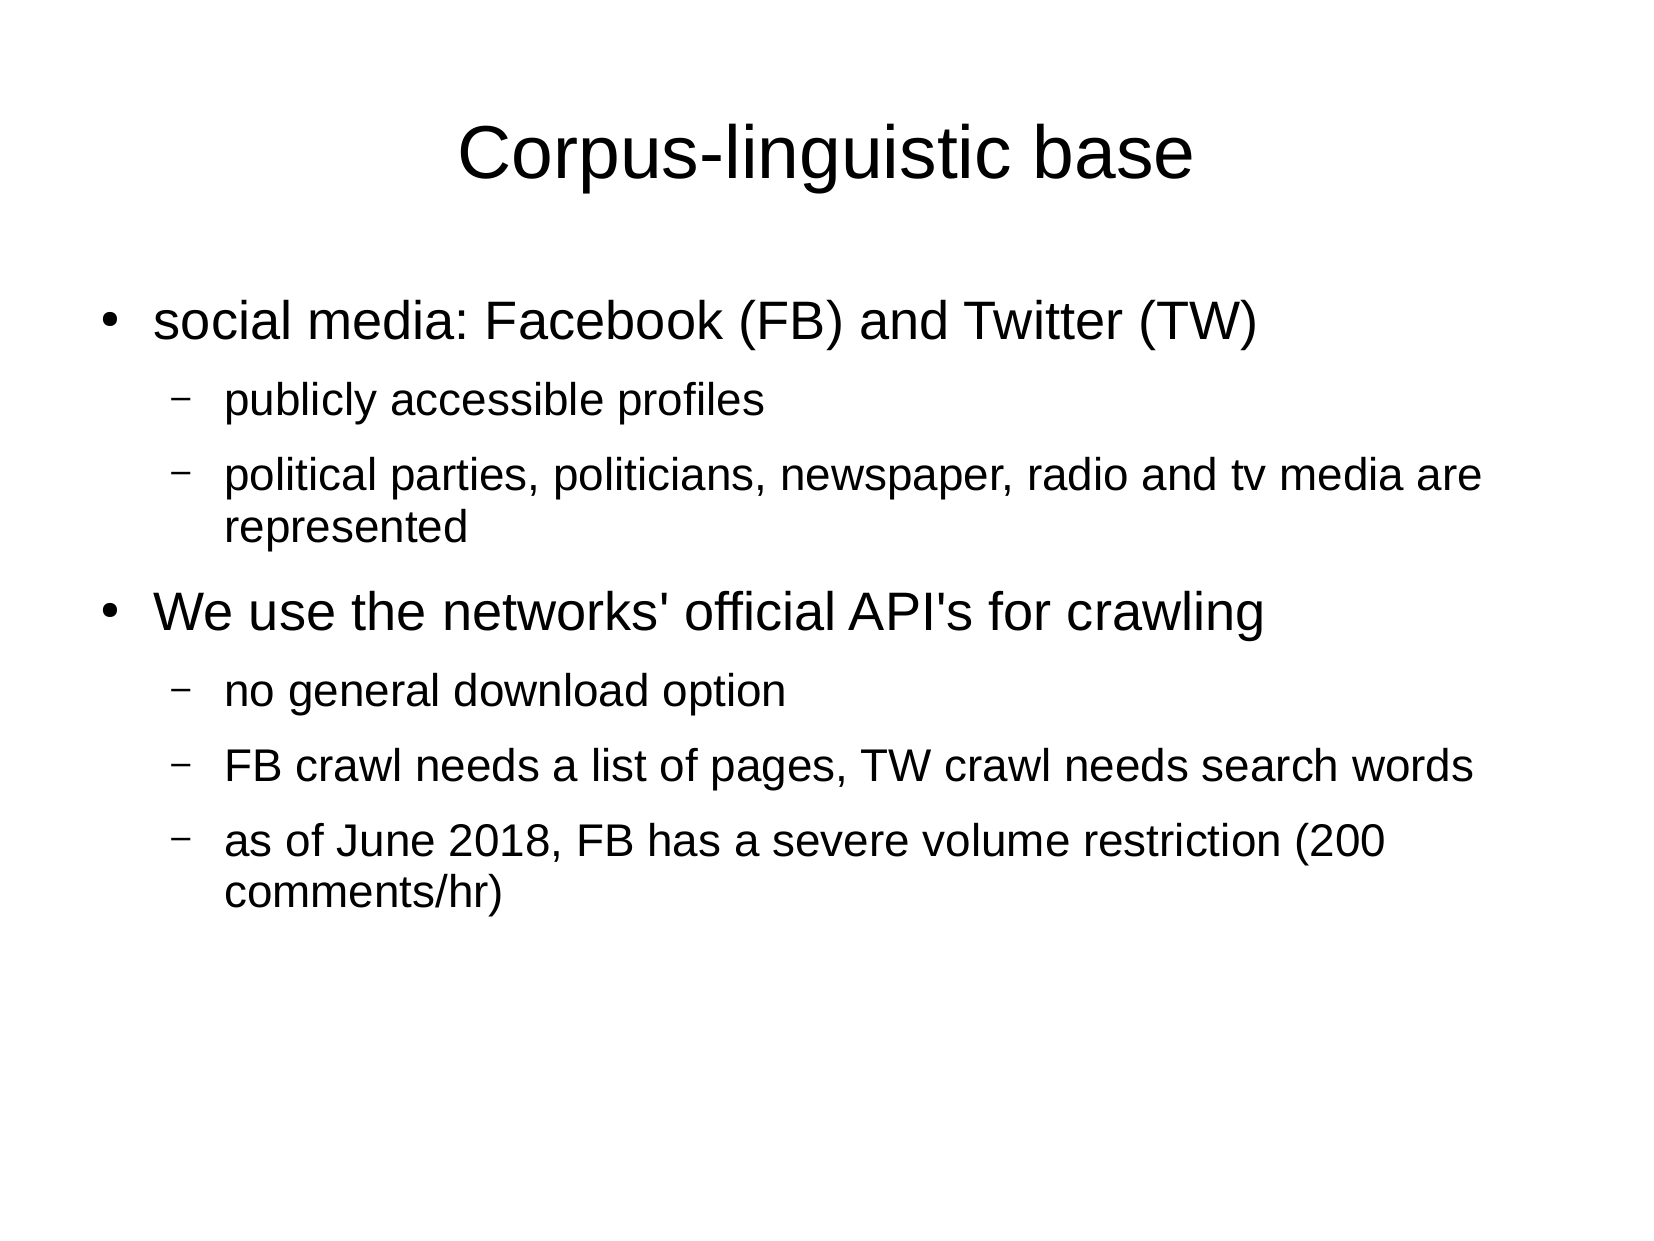

# Corpus-linguistic base
social media: Facebook (FB) and Twitter (TW)
publicly accessible profiles
political parties, politicians, newspaper, radio and tv media are represented
We use the networks' official API's for crawling
no general download option
FB crawl needs a list of pages, TW crawl needs search words
as of June 2018, FB has a severe volume restriction (200 comments/hr)